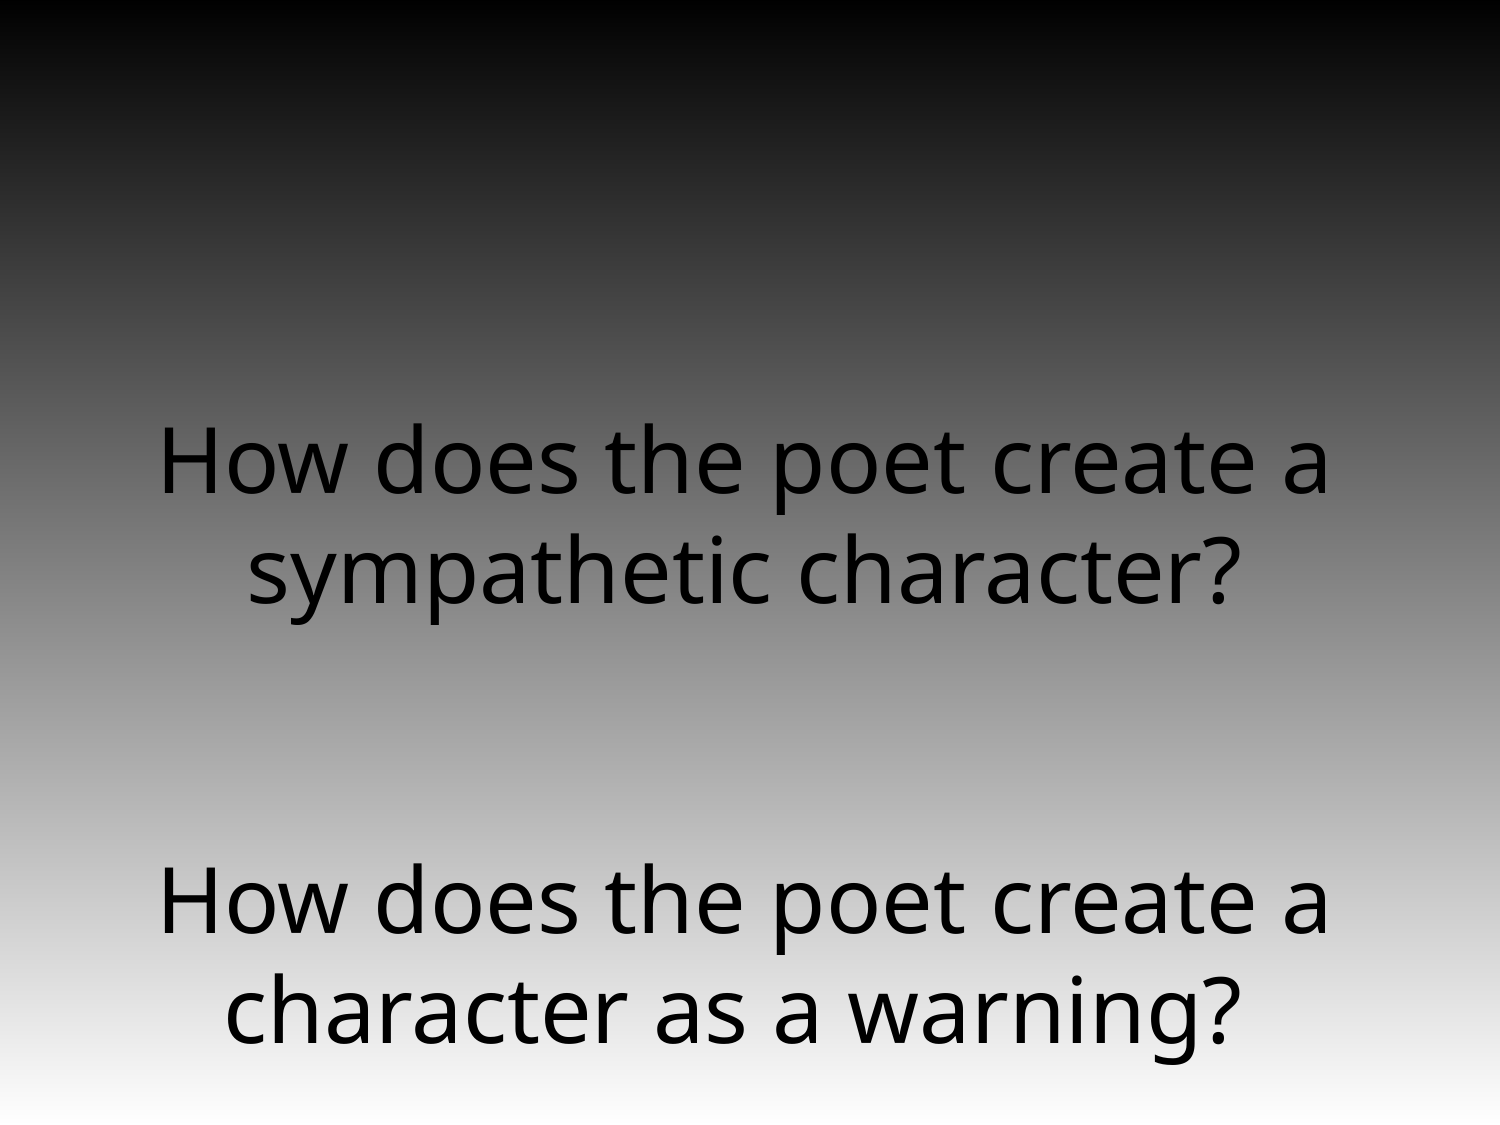

# How does the poet create a sympathetic character? How does the poet create a character as a warning?